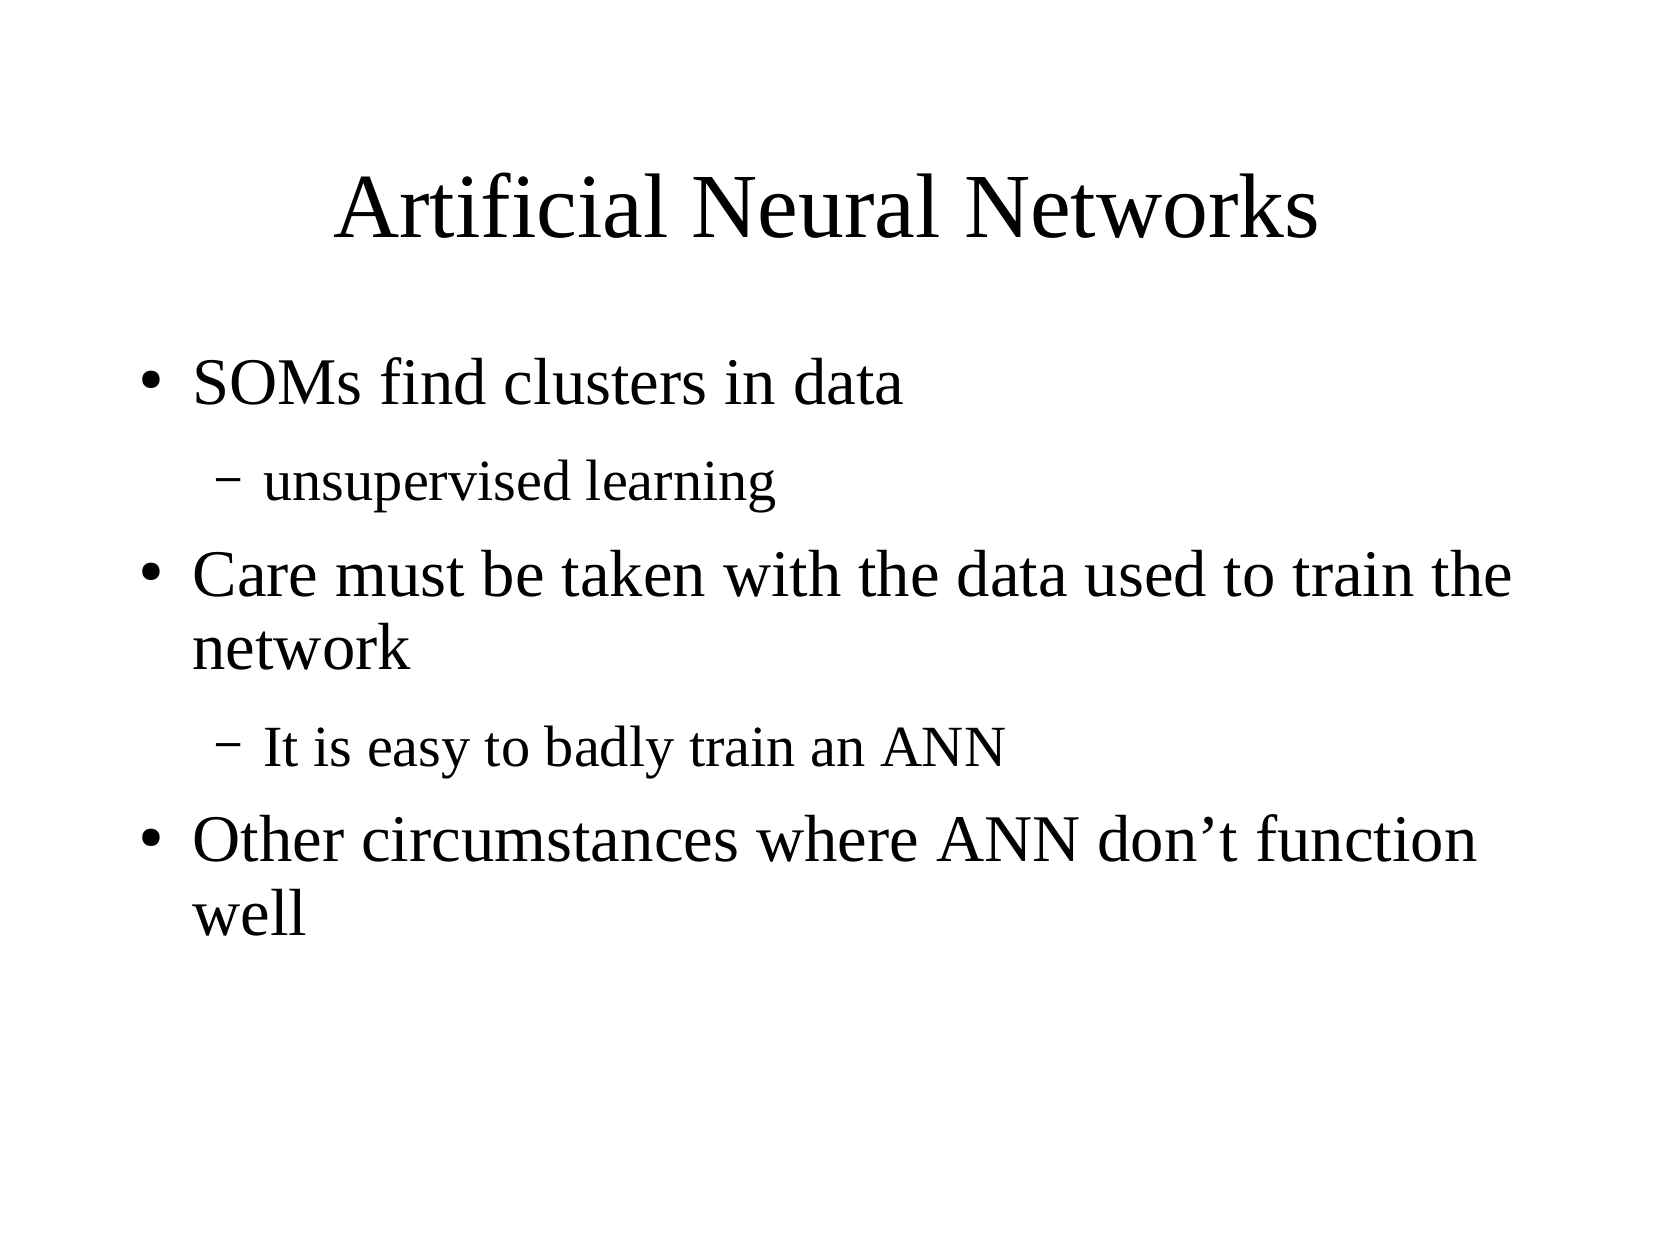

# Artificial Neural Networks
SOMs find clusters in data
unsupervised learning
Care must be taken with the data used to train the network
It is easy to badly train an ANN
Other circumstances where ANN don’t function well